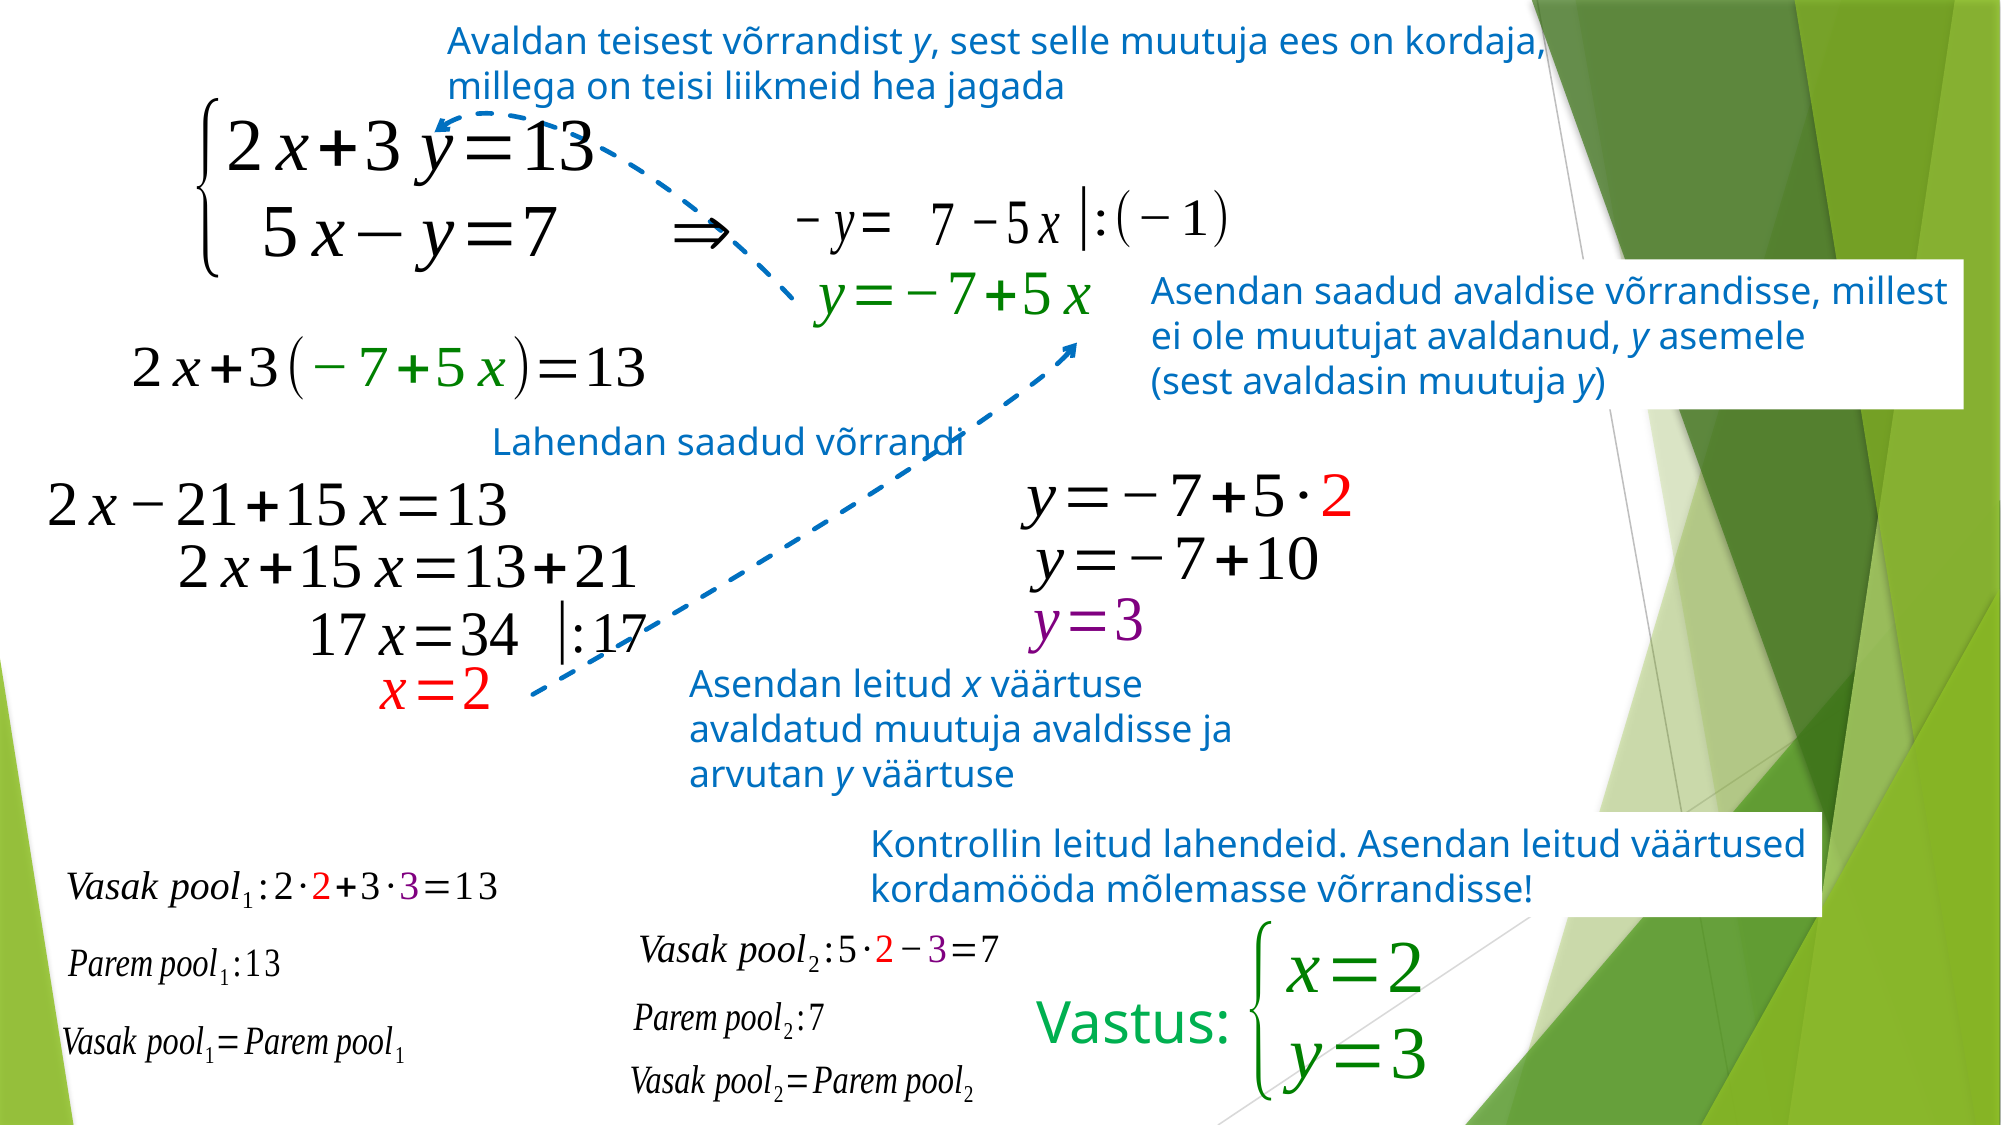

Avaldan teisest võrrandist y, sest selle muutuja ees on kordaja,
millega on teisi liikmeid hea jagada
Asendan saadud avaldise võrrandisse, millest
ei ole muutujat avaldanud, y asemele
(sest avaldasin muutuja y)
Lahendan saadud võrrandi
Asendan leitud x väärtuse
avaldatud muutuja avaldisse ja
arvutan y väärtuse
Kontrollin leitud lahendeid. Asendan leitud väärtused
kordamööda mõlemasse võrrandisse!
Vastus: